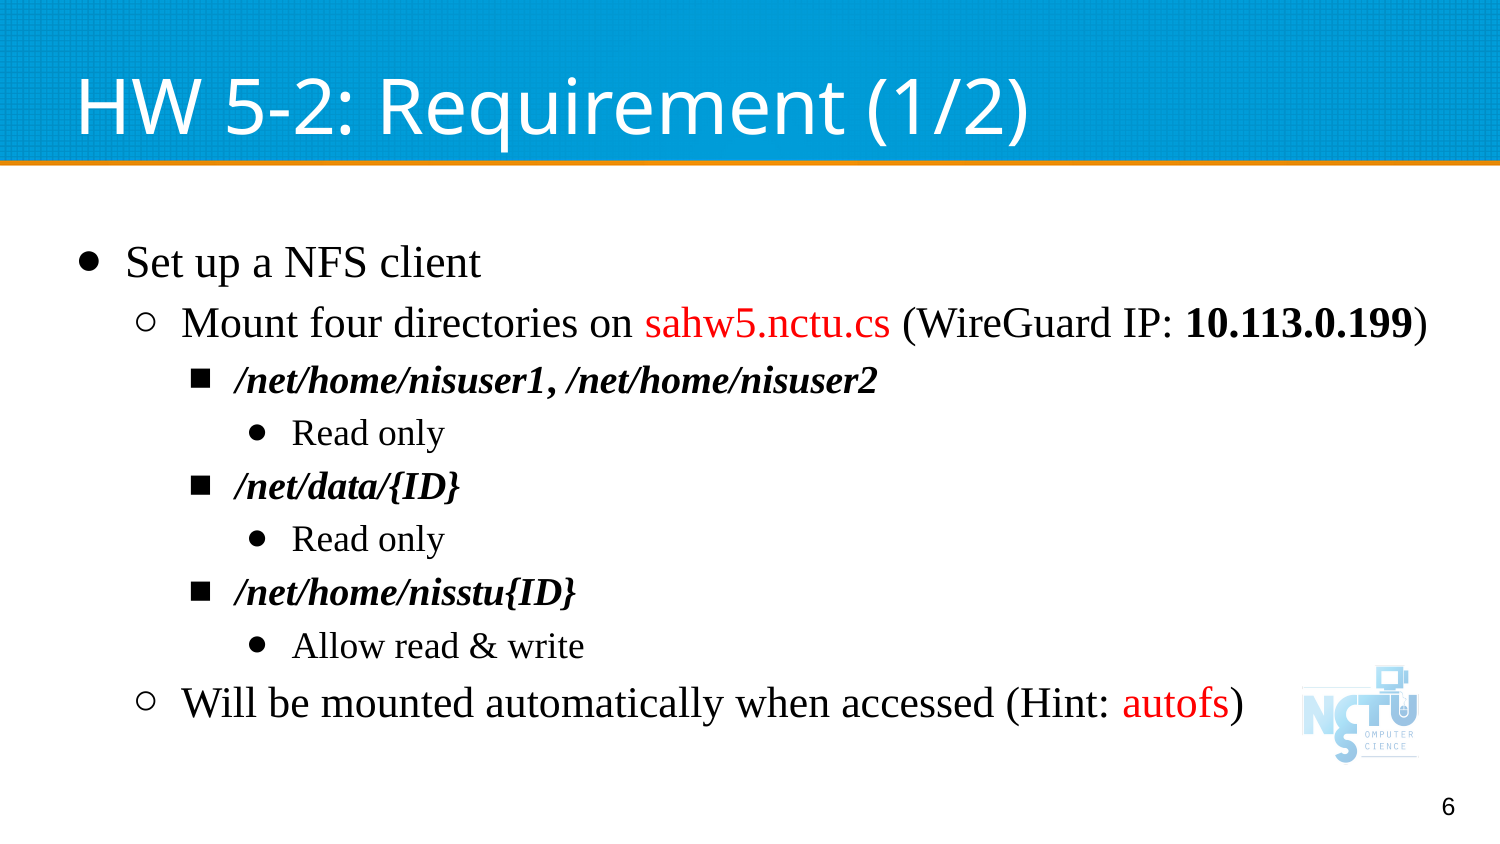

# HW 5-2: Requirement (1/2)
Set up a NFS client
Mount four directories on sahw5.nctu.cs (WireGuard IP: 10.113.0.199)
/net/home/nisuser1, /net/home/nisuser2
Read only
/net/data/{ID}
Read only
/net/home/nisstu{ID}
Allow read & write
Will be mounted automatically when accessed (Hint: autofs)